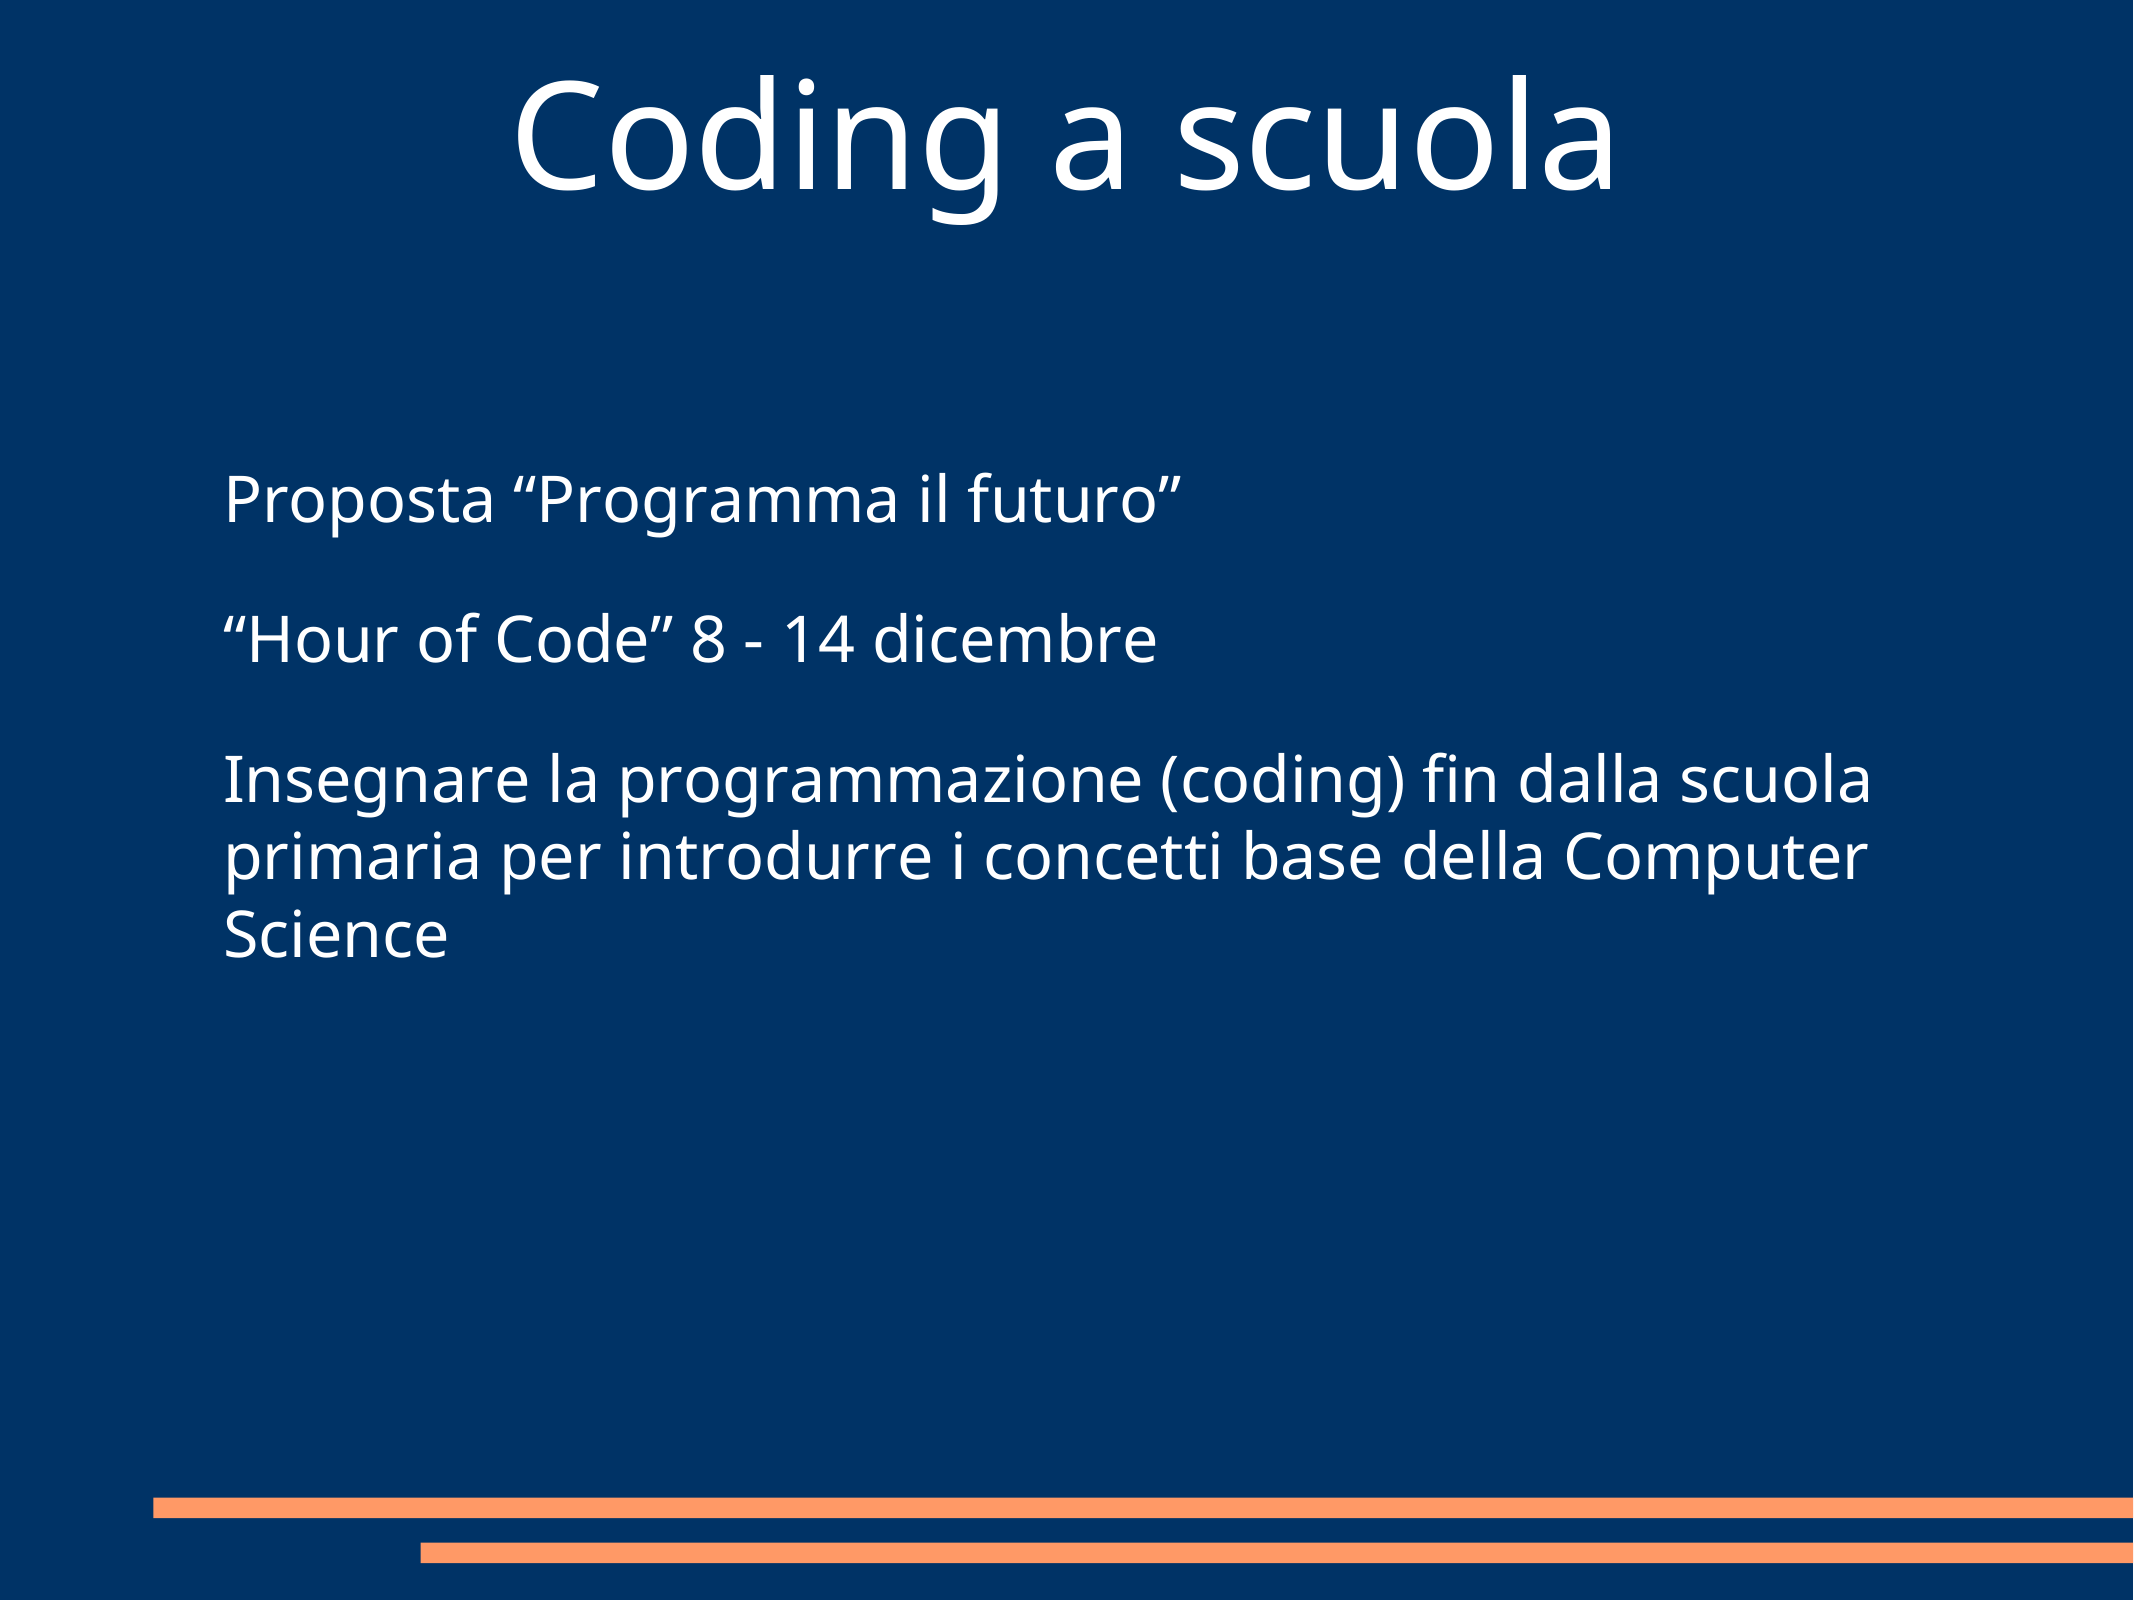

# Coding a scuola
Proposta “Programma il futuro”
“Hour of Code” 8 - 14 dicembre
Insegnare la programmazione (coding) fin dalla scuola primaria per introdurre i concetti base della Computer Science